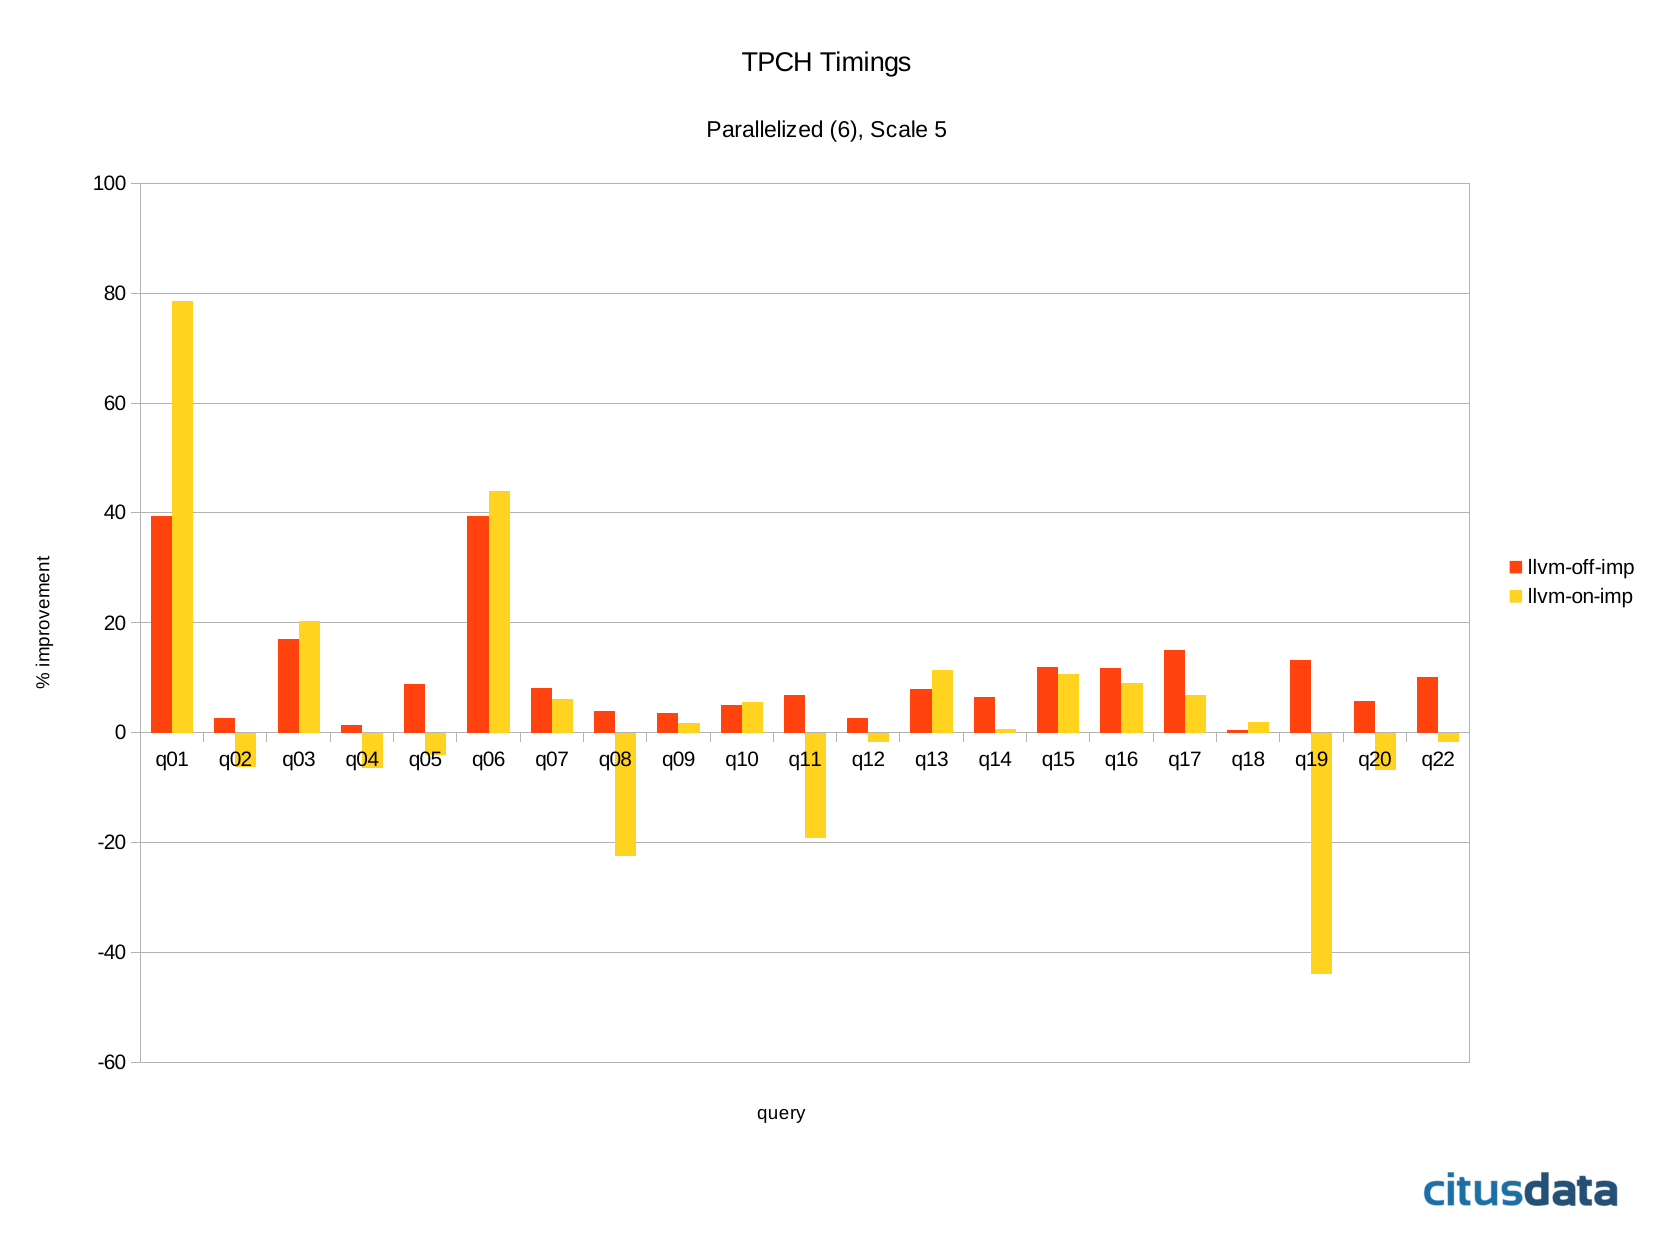

### Chart: TPCH Timings
Parallelized (6), Scale 5
| Category | llvm-off-imp | llvm-on-imp |
|---|---|---|
| q01 | 39.4681129747206 | 78.54091589223 |
| q02 | 2.6219957082698 | -6.30541185657986 |
| q03 | 17.0608636174529 | 20.307370929544 |
| q04 | 1.47625262875726 | -6.41137707455904 |
| q05 | 8.89850516296582 | -4.09760047711412 |
| q06 | 39.4943711483107 | 43.9446411370731 |
| q07 | 8.10792233441153 | 6.19985003592072 |
| q08 | 3.90356568225465 | -22.5199562655417 |
| q09 | 3.58705609797512 | 1.73856741703913 |
| q10 | 5.03782776228816 | 5.54308457163317 |
| q11 | 6.77424551605628 | -19.2526362811853 |
| q12 | 2.63010327076225 | -1.66422617057337 |
| q13 | 7.95313735405014 | 11.3943272137005 |
| q14 | 6.41134219308646 | 0.702409043516417 |
| q15 | 11.9870918312919 | 10.6092762094855 |
| q16 | 11.8486503233802 | 9.13558226800539 |
| q17 | 15.1212765741608 | 6.76268964695403 |
| q18 | 0.494196677153314 | 1.99766843997018 |
| q19 | 13.2862665624002 | -43.899991273235 |
| q20 | 5.71321229261625 | -6.83239096893762 |
| q22 | 10.1765300154198 | -1.62931243205263 |